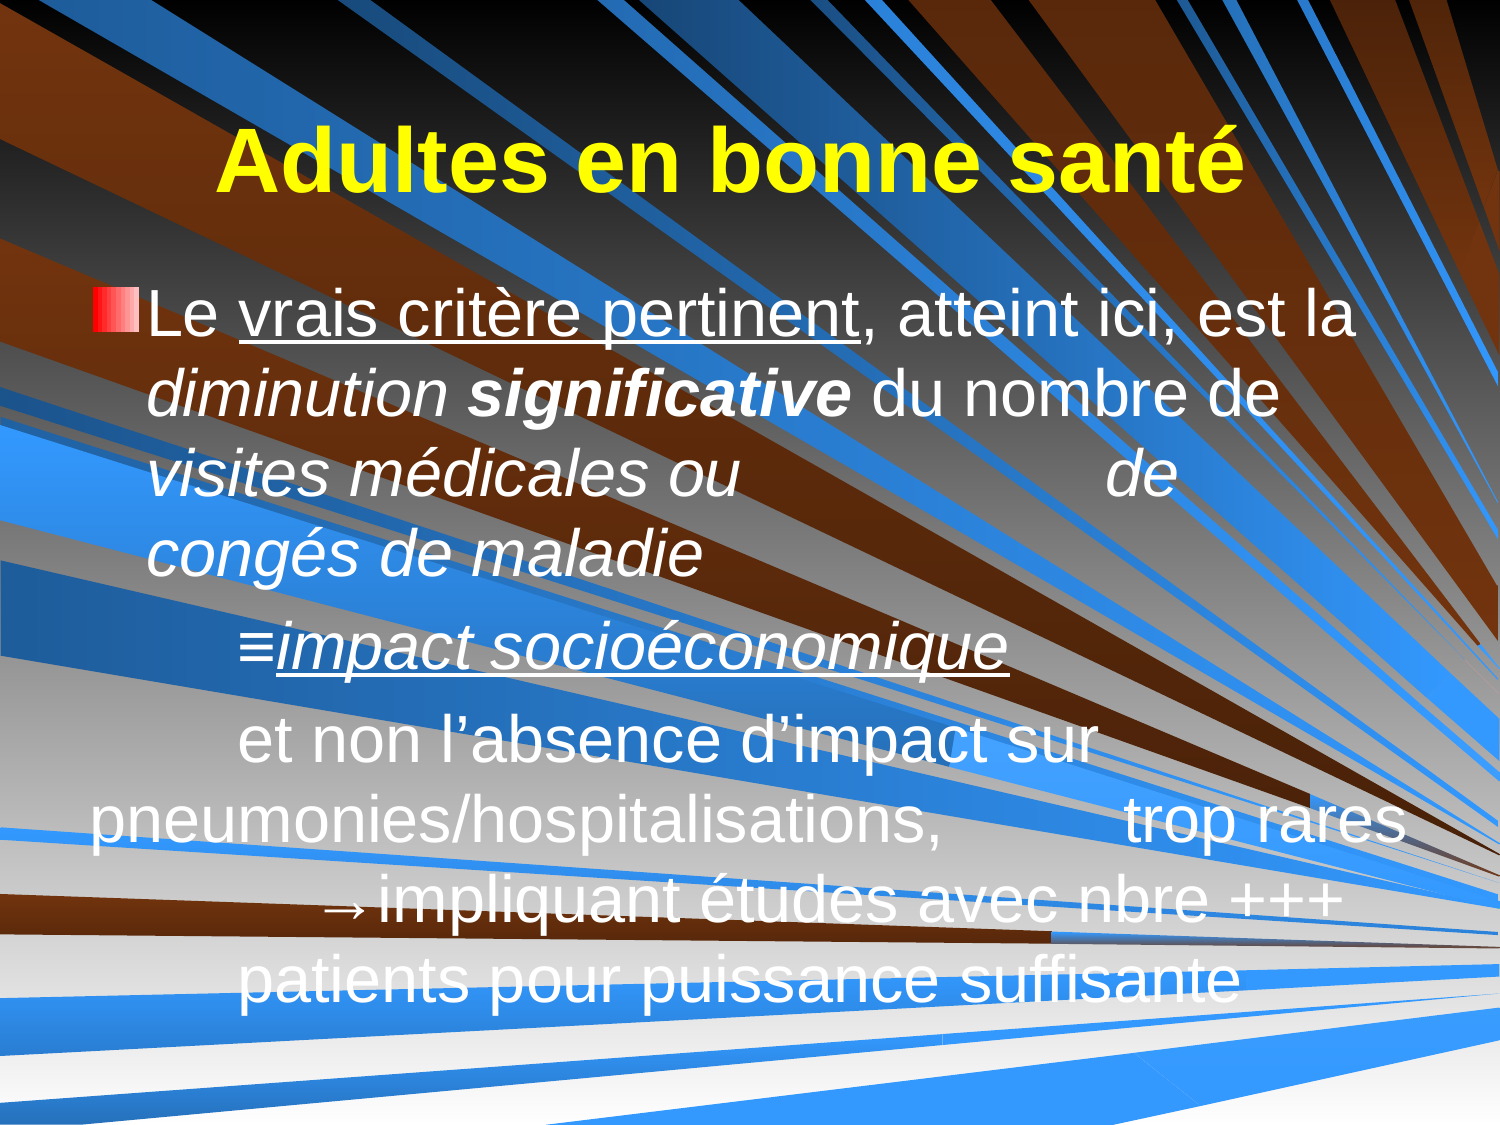

# Adultes en bonne santé
Le vrais critère pertinent, atteint ici, est la	 diminution significative du nombre de 	visites médicales ou 					de congés de maladie
		≡impact socioéconomique
 		et non l’absence d’impact sur		 		 pneumonies/hospitalisations, 			trop rares 			→impliquant études avec nbre +++ 		patients pour puissance suffisante